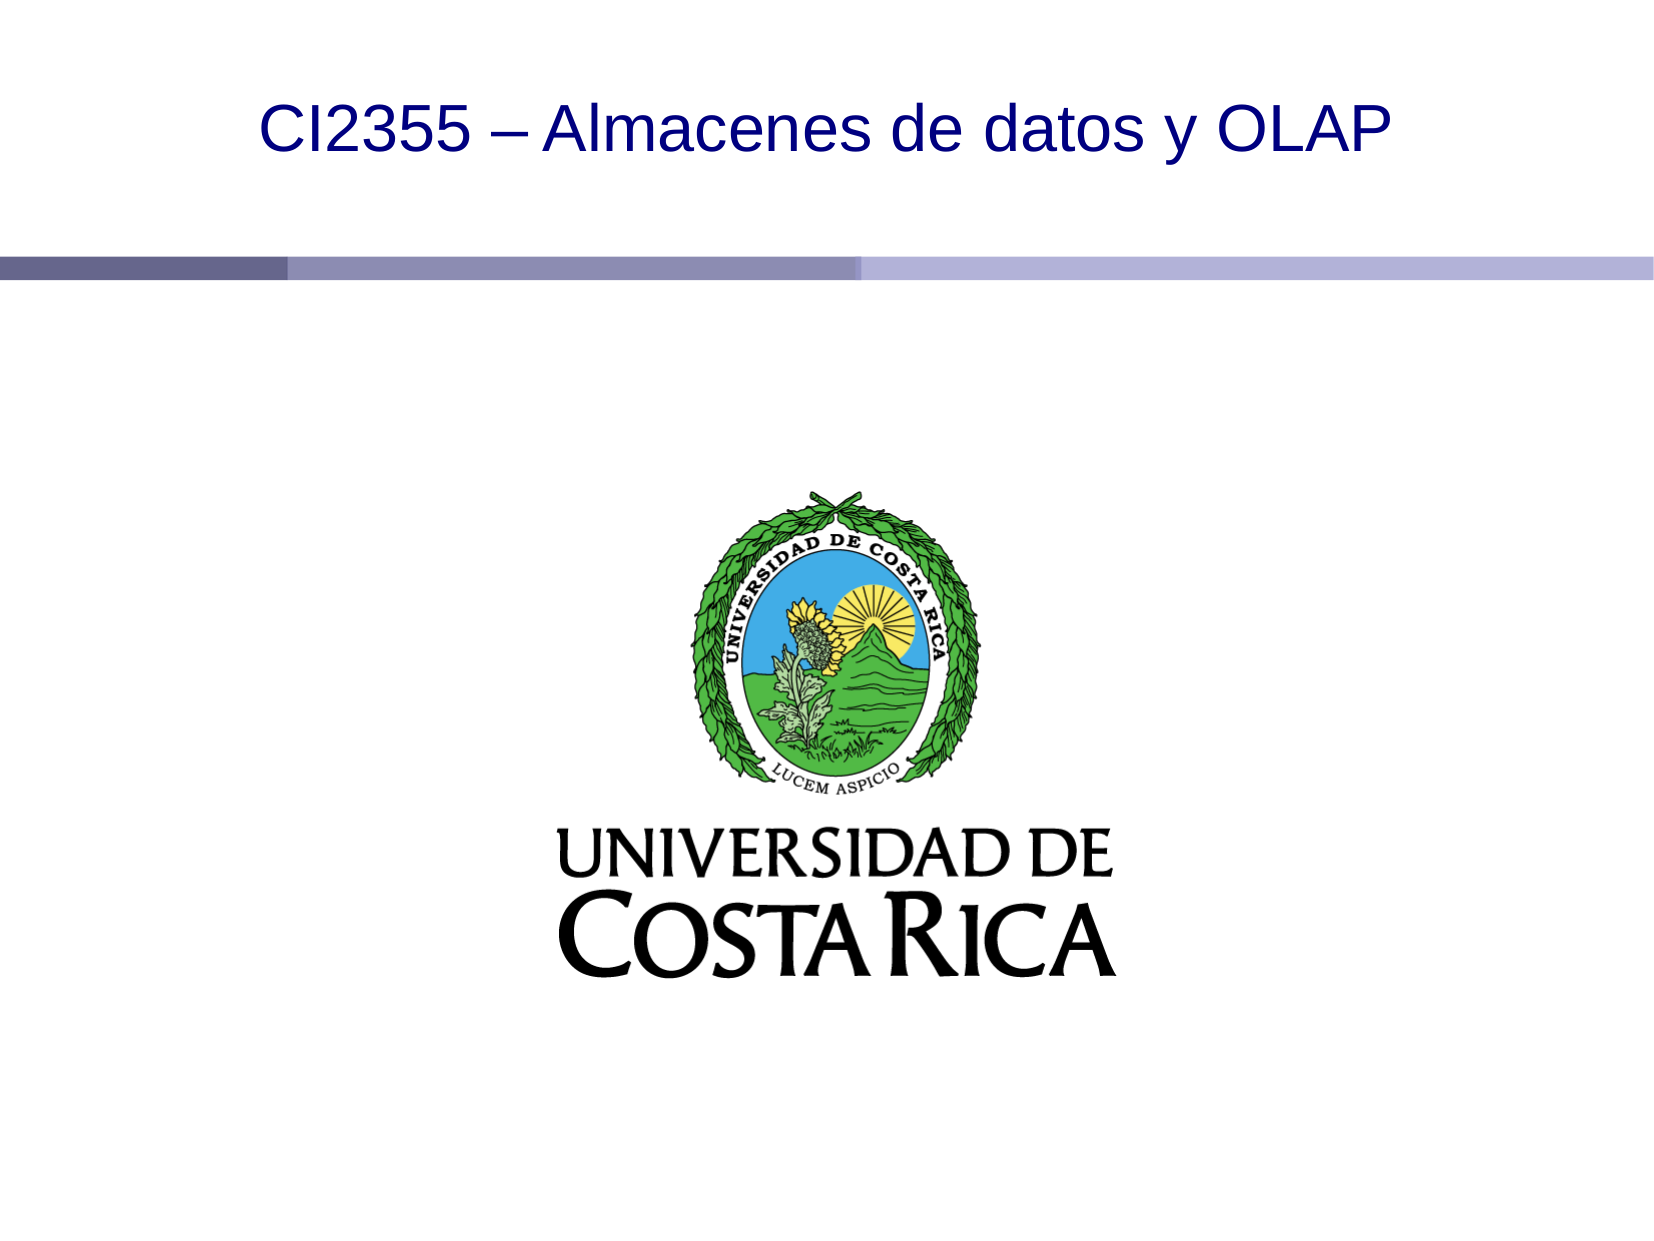

# CI2355 – Almacenes de datos y OLAP